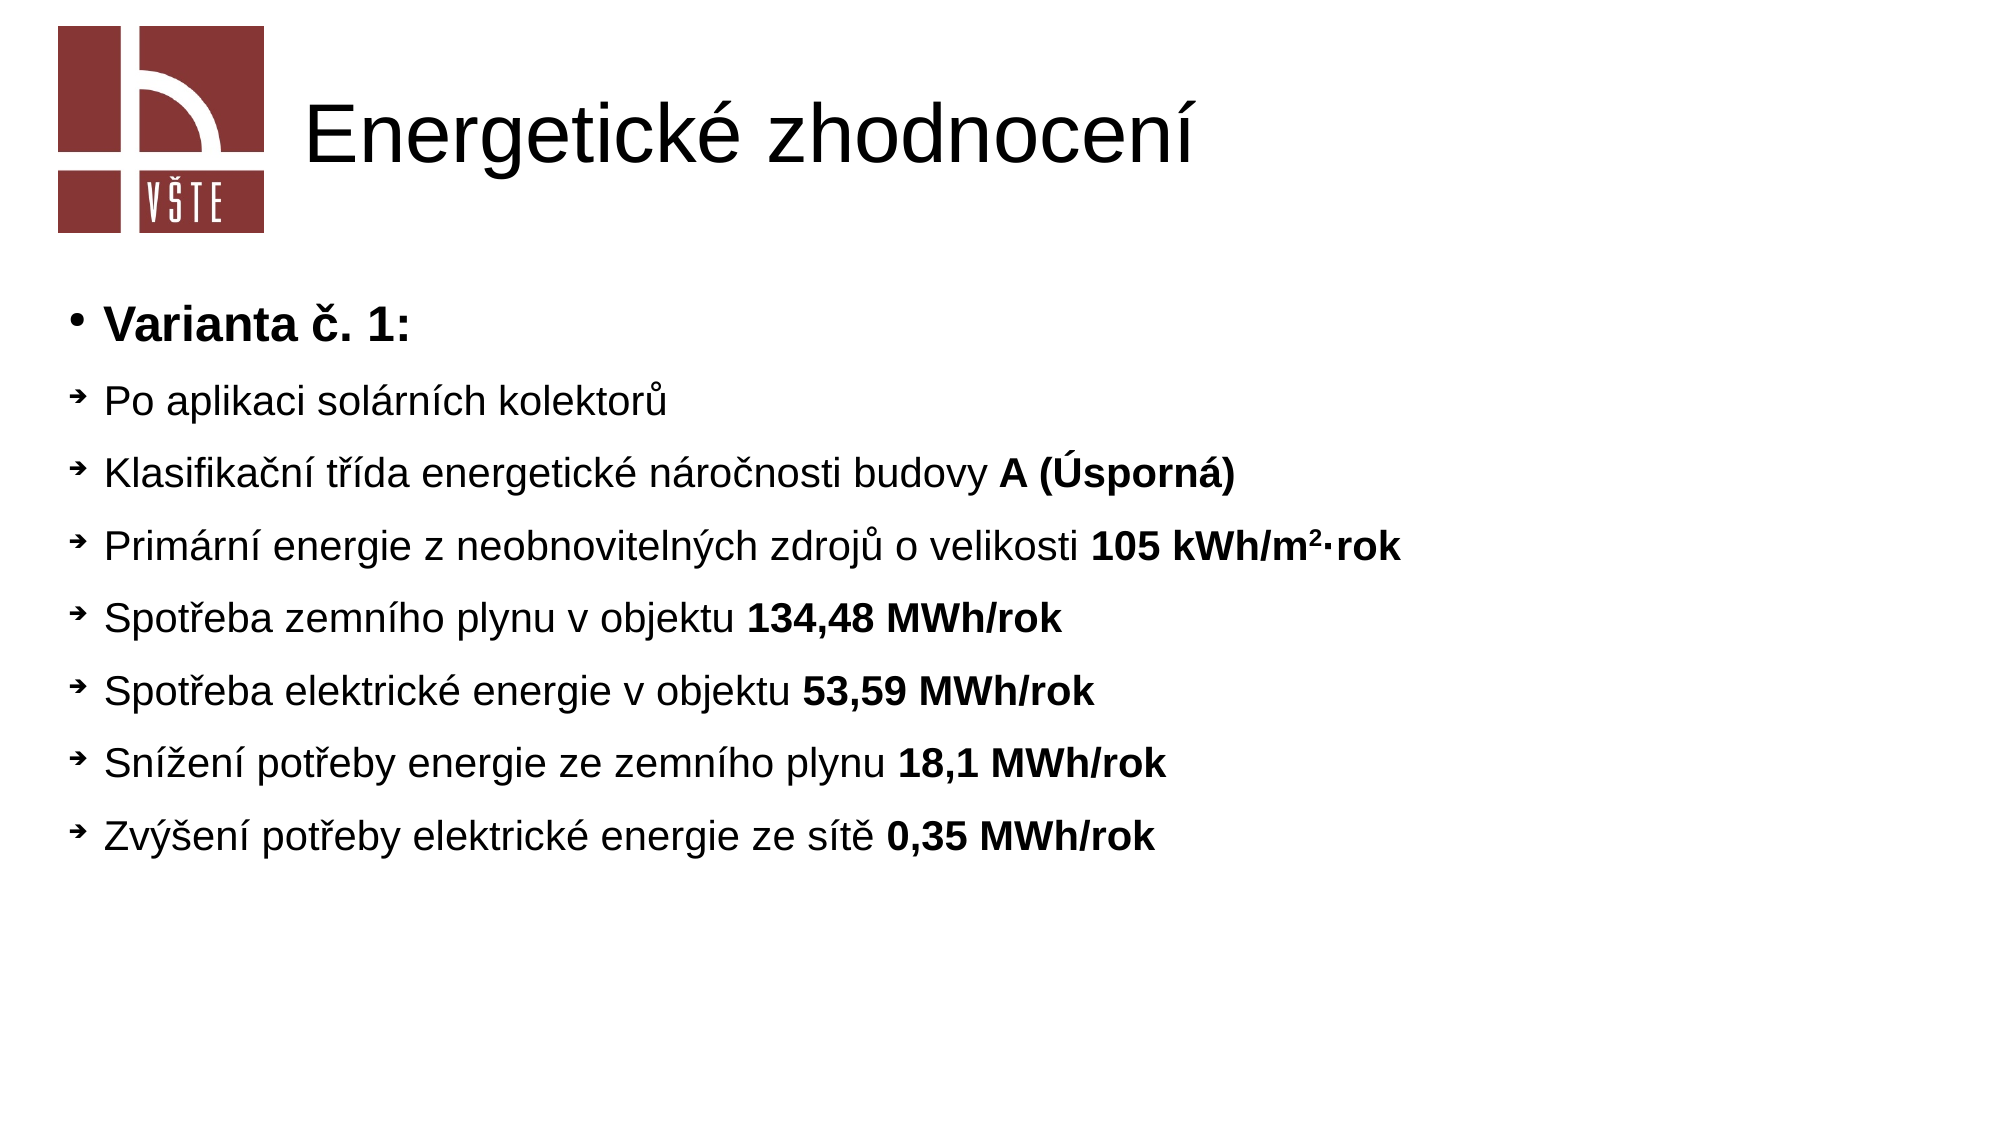

Energetické zhodnocení
Varianta č. 1:
Po aplikaci solárních kolektorů
Klasifikační třída energetické náročnosti budovy A (Úsporná)
Primární energie z neobnovitelných zdrojů o velikosti 105 kWh/m2·rok
Spotřeba zemního plynu v objektu 134,48 MWh/rok
Spotřeba elektrické energie v objektu 53,59 MWh/rok
Snížení potřeby energie ze zemního plynu 18,1 MWh/rok
Zvýšení potřeby elektrické energie ze sítě 0,35 MWh/rok